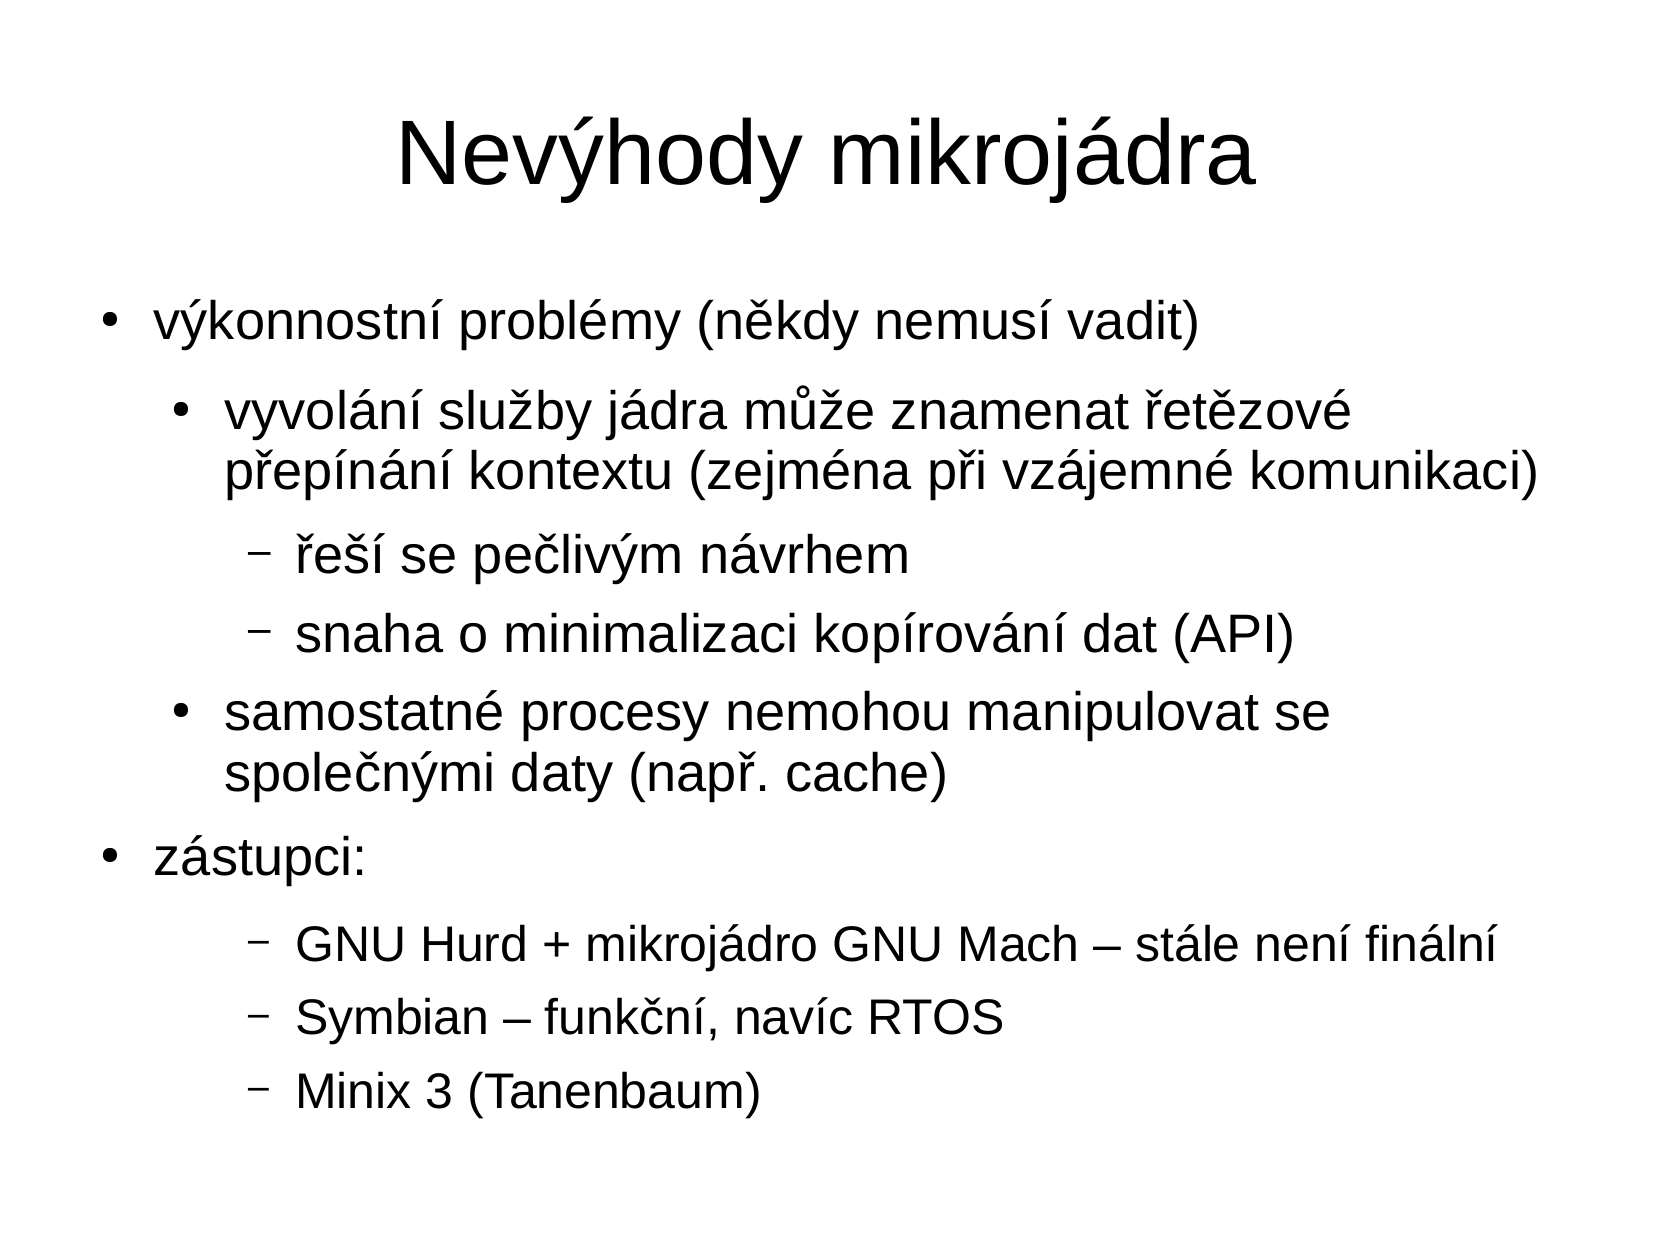

# Nevýhody mikrojádra
výkonnostní problémy (někdy nemusí vadit)
vyvolání služby jádra může znamenat řetězové přepínání kontextu (zejména při vzájemné komunikaci)
řeší se pečlivým návrhem
snaha o minimalizaci kopírování dat (API)
samostatné procesy nemohou manipulovat se společnými daty (např. cache)
zástupci:
GNU Hurd + mikrojádro GNU Mach – stále není finální
Symbian – funkční, navíc RTOS
Minix 3 (Tanenbaum)